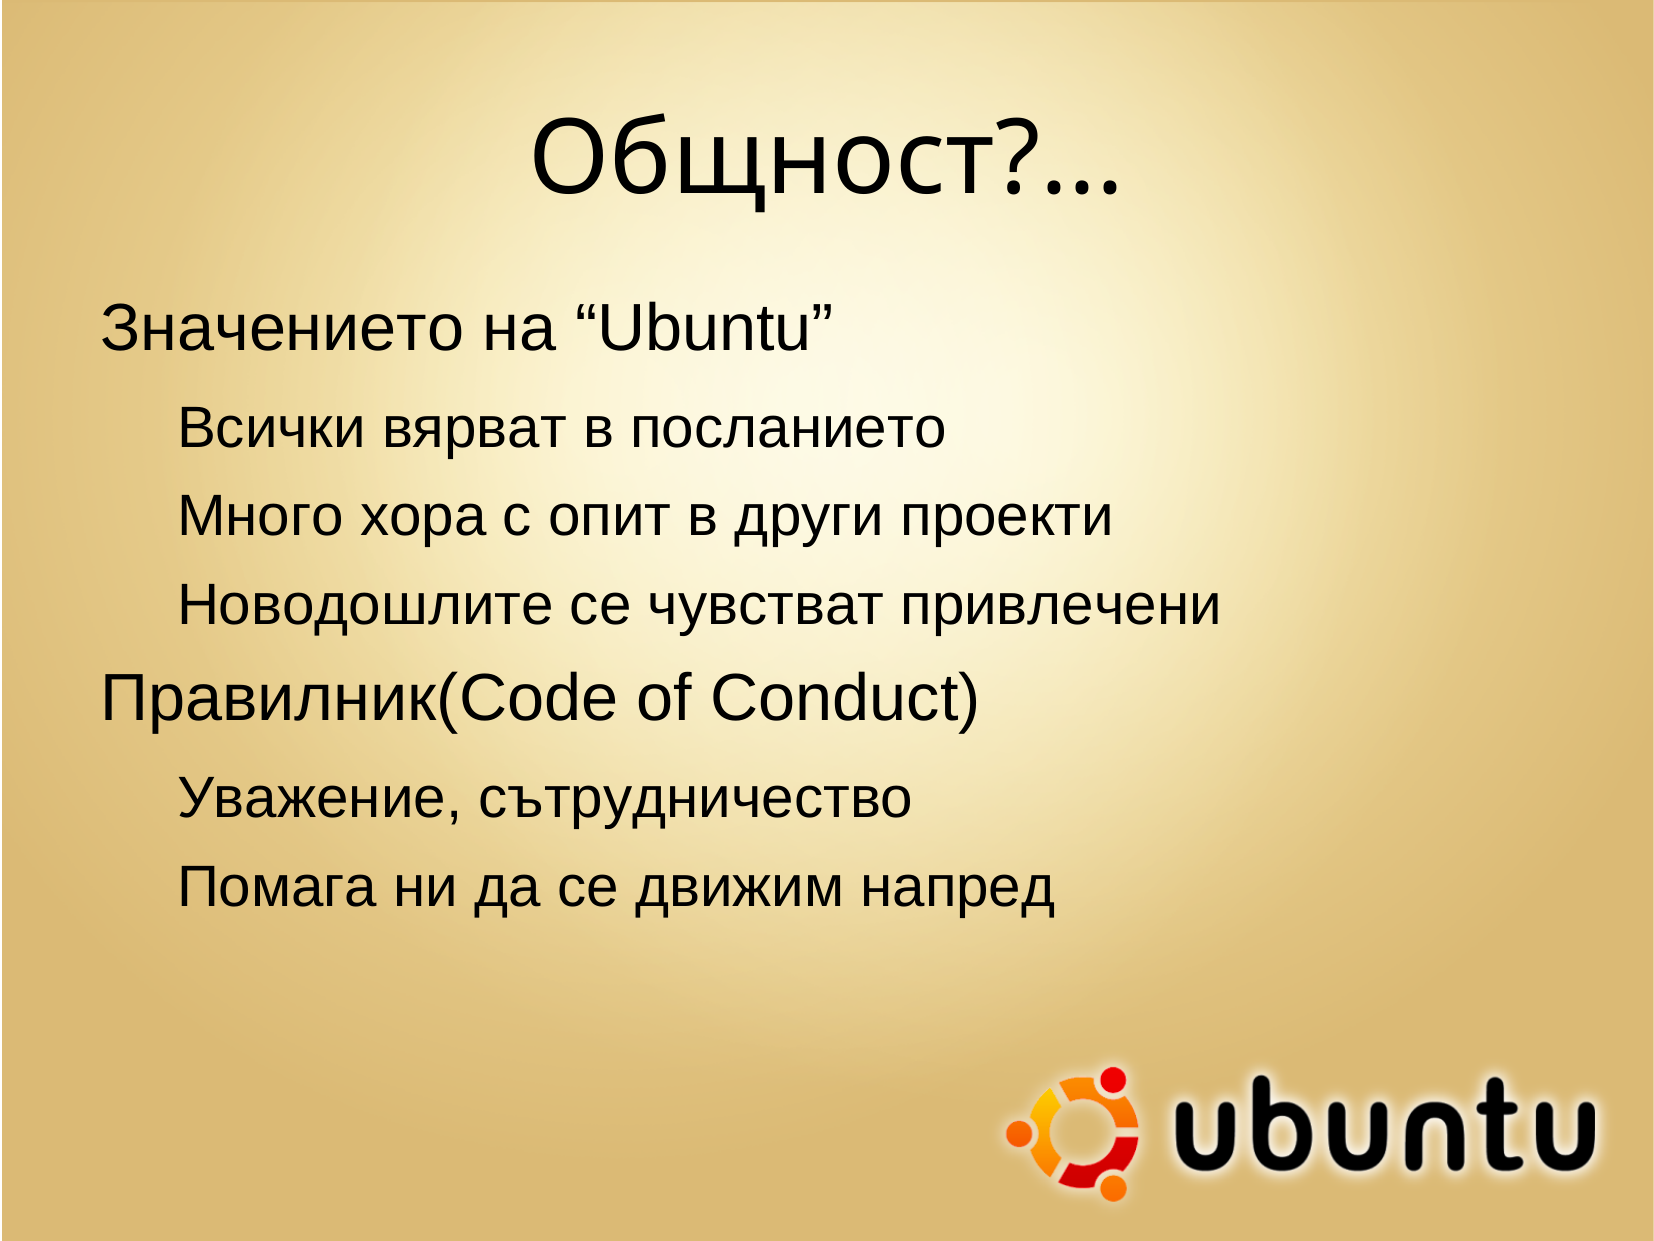

# Общност?...
Значението на “Ubuntu”
Всички вярват в посланието
Много хора с опит в други проекти
Новодошлите се чувстват привлечени
Правилник(Code of Conduct)
Уважение, сътрудничество
Помага ни да се движим напред